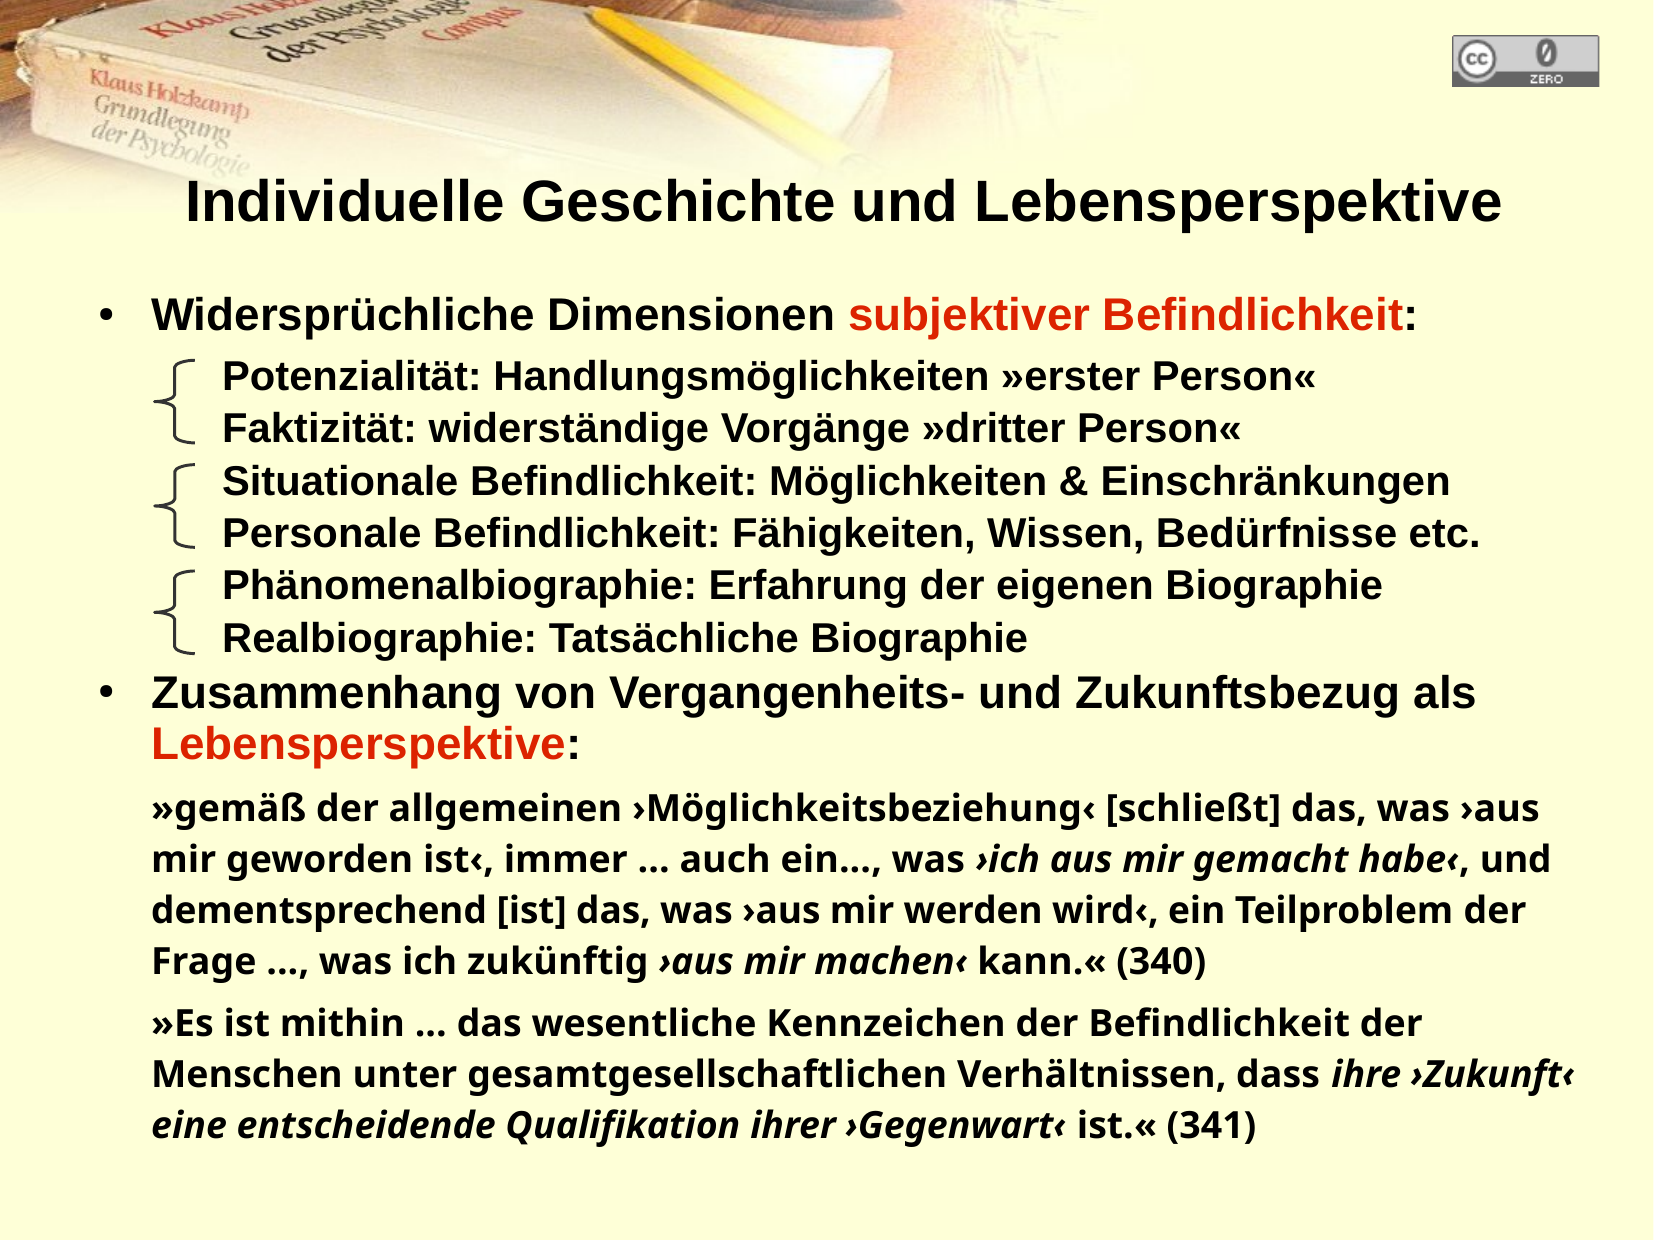

# Individuelle Geschichte und Lebensperspektive
Widersprüchliche Dimensionen subjektiver Befindlichkeit:
Potenzialität: Handlungsmöglichkeiten »erster Person«
Faktizität: widerständige Vorgänge »dritter Person«
Situationale Befindlichkeit: Möglichkeiten & Einschränkungen
Personale Befindlichkeit: Fähigkeiten, Wissen, Bedürfnisse etc.
Phänomenalbiographie: Erfahrung der eigenen Biographie
Realbiographie: Tatsächliche Biographie
Zusammenhang von Vergangenheits- und Zukunftsbezug als Lebensperspektive:
»gemäß der allgemeinen ›Möglichkeitsbeziehung‹ [schließt] das, was ›aus mir geworden ist‹, immer ... auch ein..., was ›ich aus mir gemacht habe‹, und dementsprechend [ist] das, was ›aus mir werden wird‹, ein Teilproblem der Frage ..., was ich zukünftig ›aus mir machen‹ kann.« (340)
»Es ist mithin ... das wesentliche Kennzeichen der Befindlichkeit der Menschen unter gesamtgesellschaftlichen Verhältnissen, dass ihre ›Zukunft‹ eine entscheidende Qualifikation ihrer ›Gegenwart‹ ist.« (341)